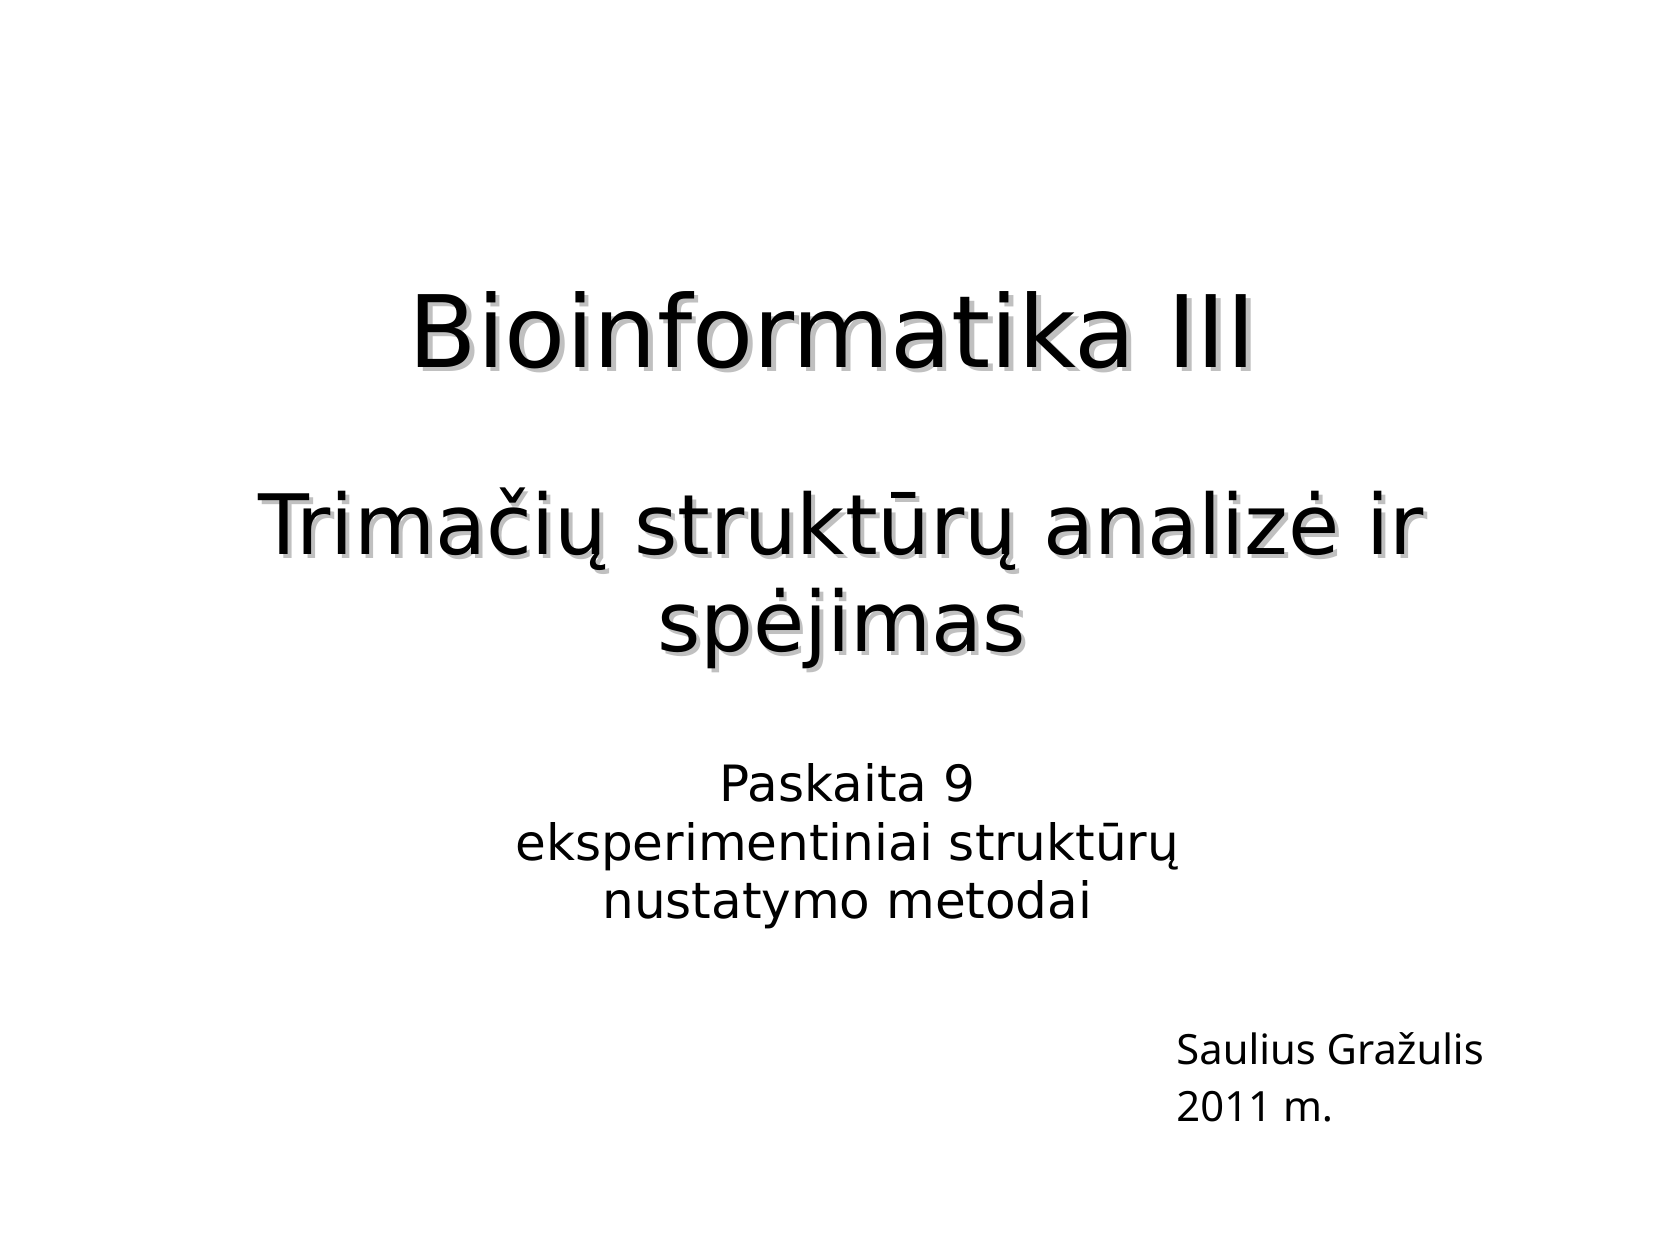

# Bioinformatika III
Trimačių struktūrų analizė ir spėjimas
Paskaita 9
eksperimentiniai struktūrų nustatymo metodai
Saulius Gražulis
2011 m.